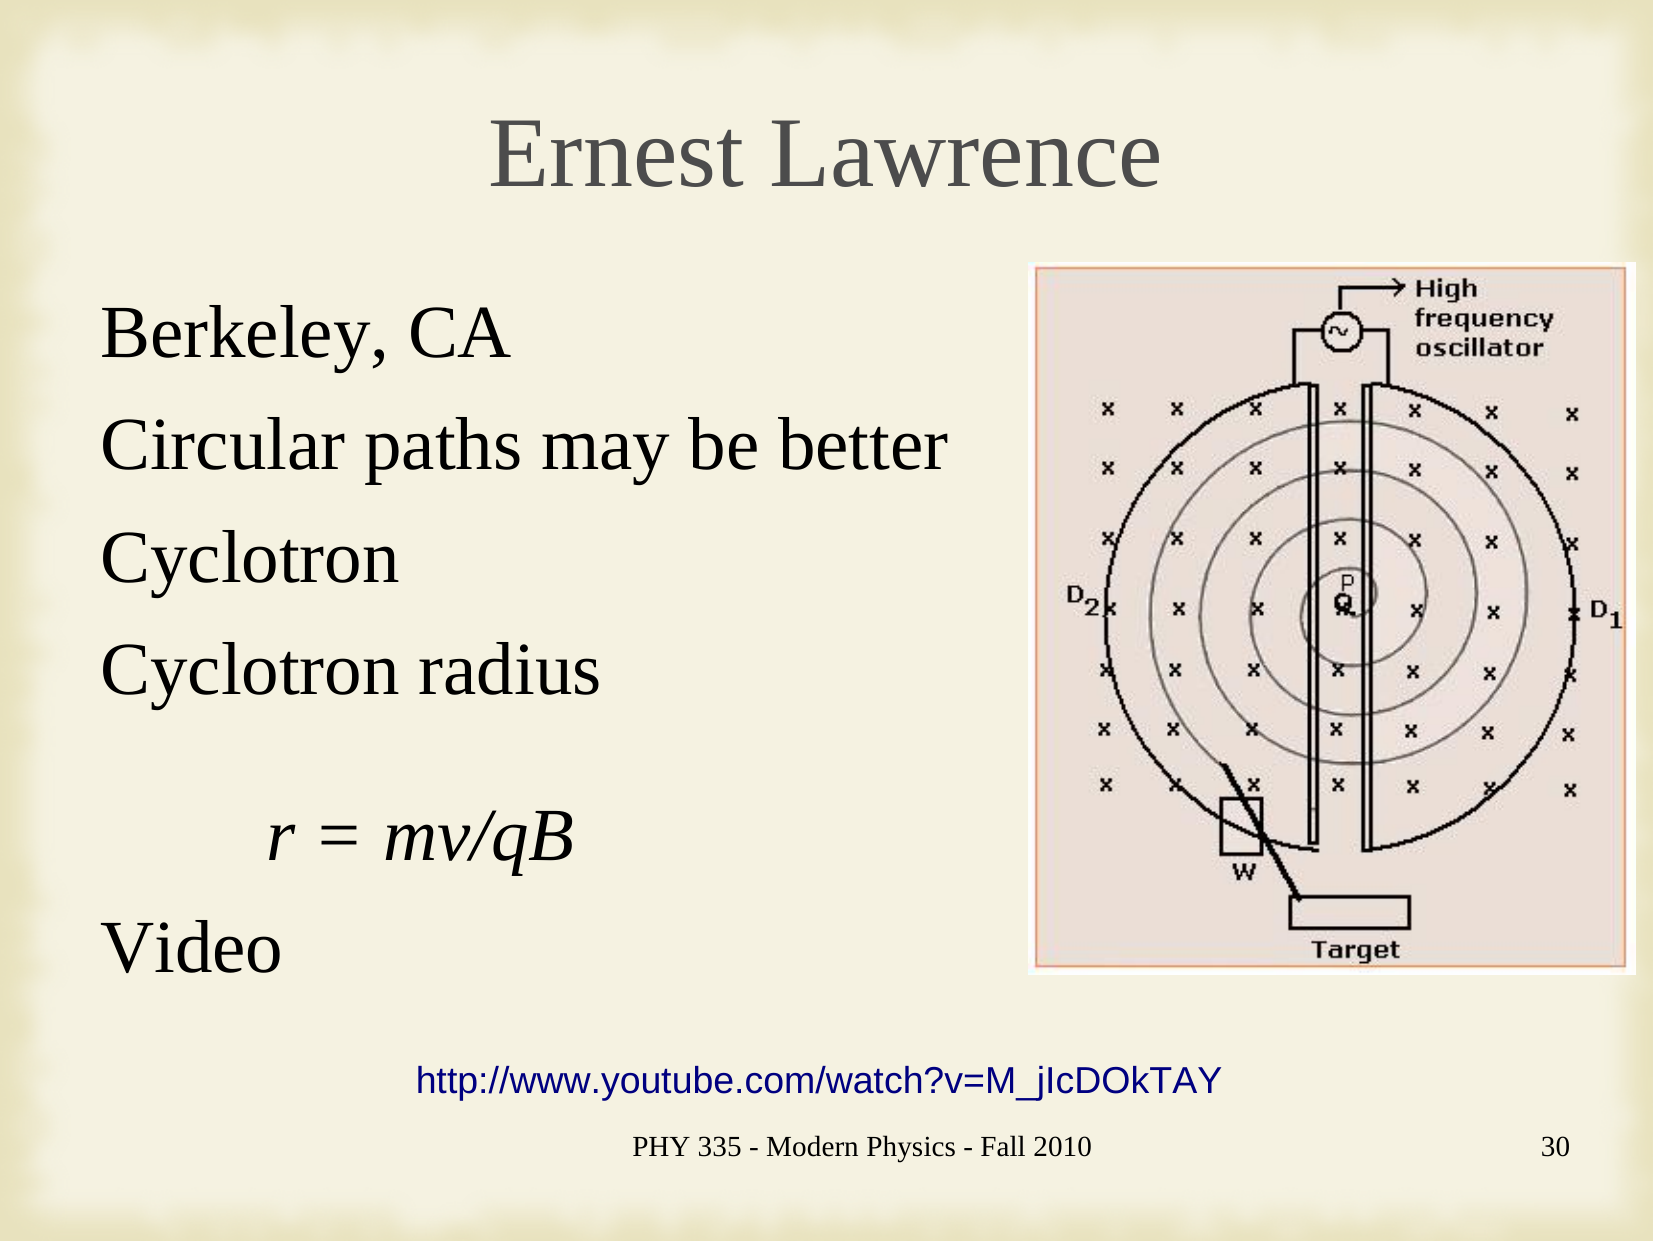

# Ernest Lawrence
Berkeley, CA
Circular paths may be better
Cyclotron
Cyclotron radius
 r = mv/qB
Video
http://www.youtube.com/watch?v=M_jIcDOkTAY
PHY 335 - Modern Physics - Fall 2010
30